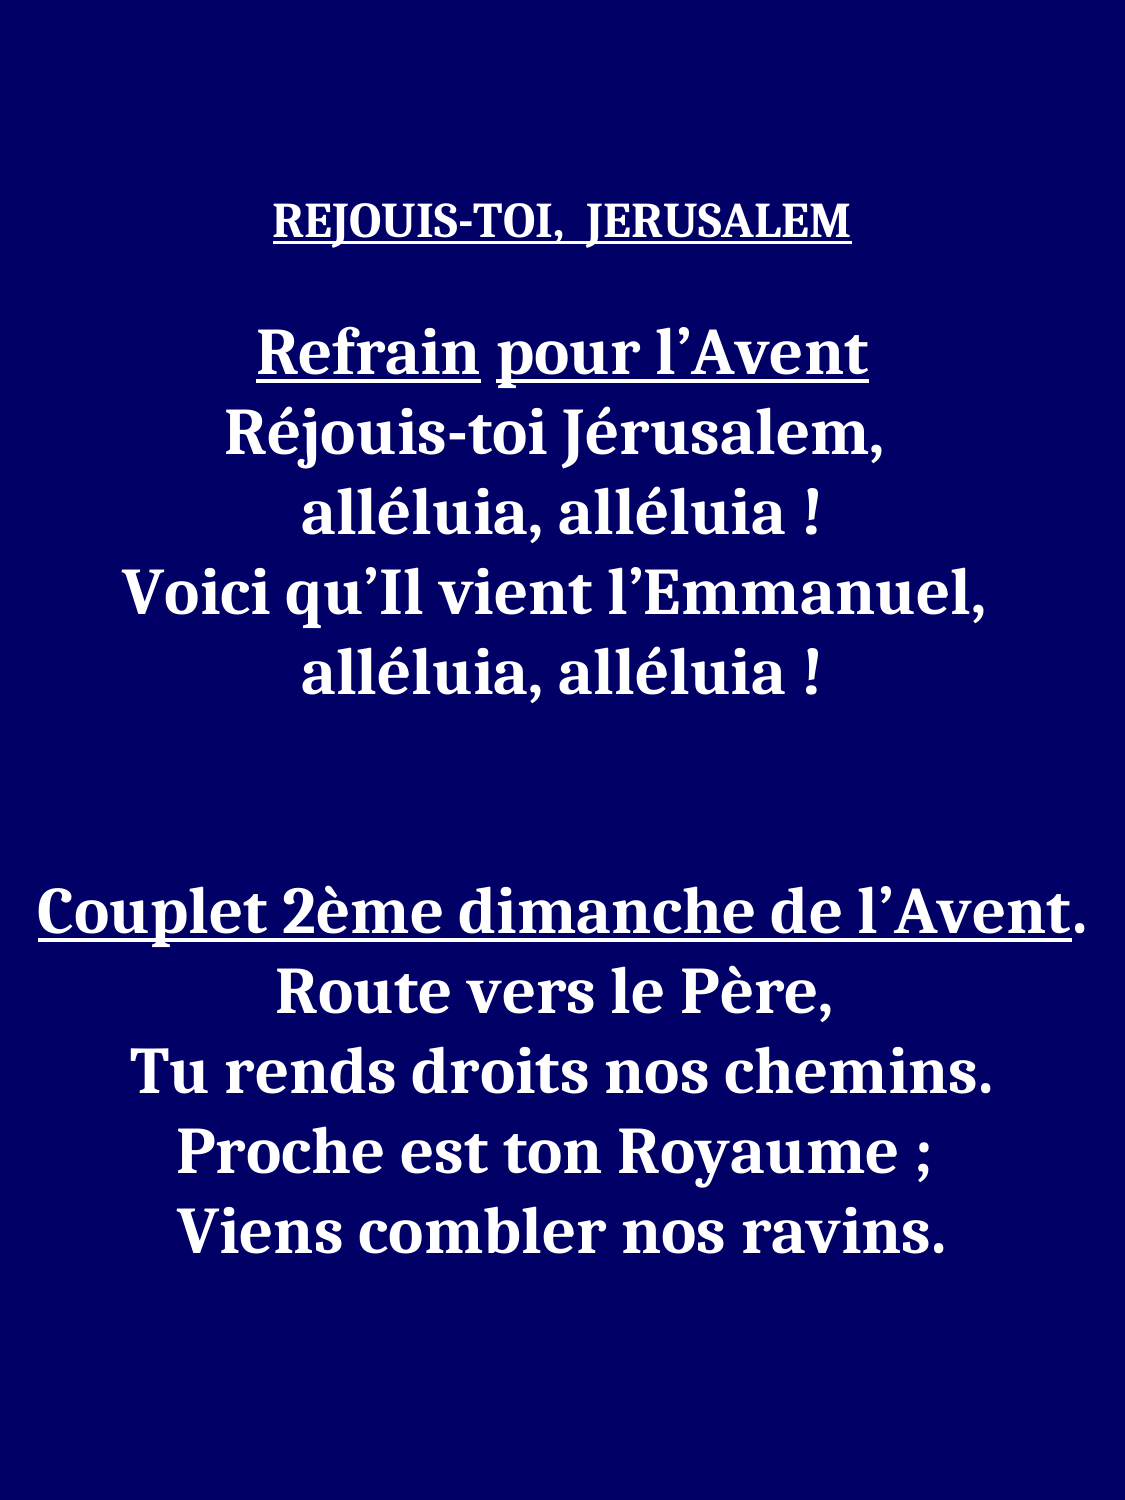

REJOUIS-TOI, JERUSALEM
Refrain pour l’Avent
Réjouis-toi Jérusalem,
alléluia, alléluia !
Voici qu’Il vient l’Emmanuel,
alléluia, alléluia !
Couplet 2ème dimanche de l’Avent.
Route vers le Père,
Tu rends droits nos chemins.
Proche est ton Royaume ;
Viens combler nos ravins.